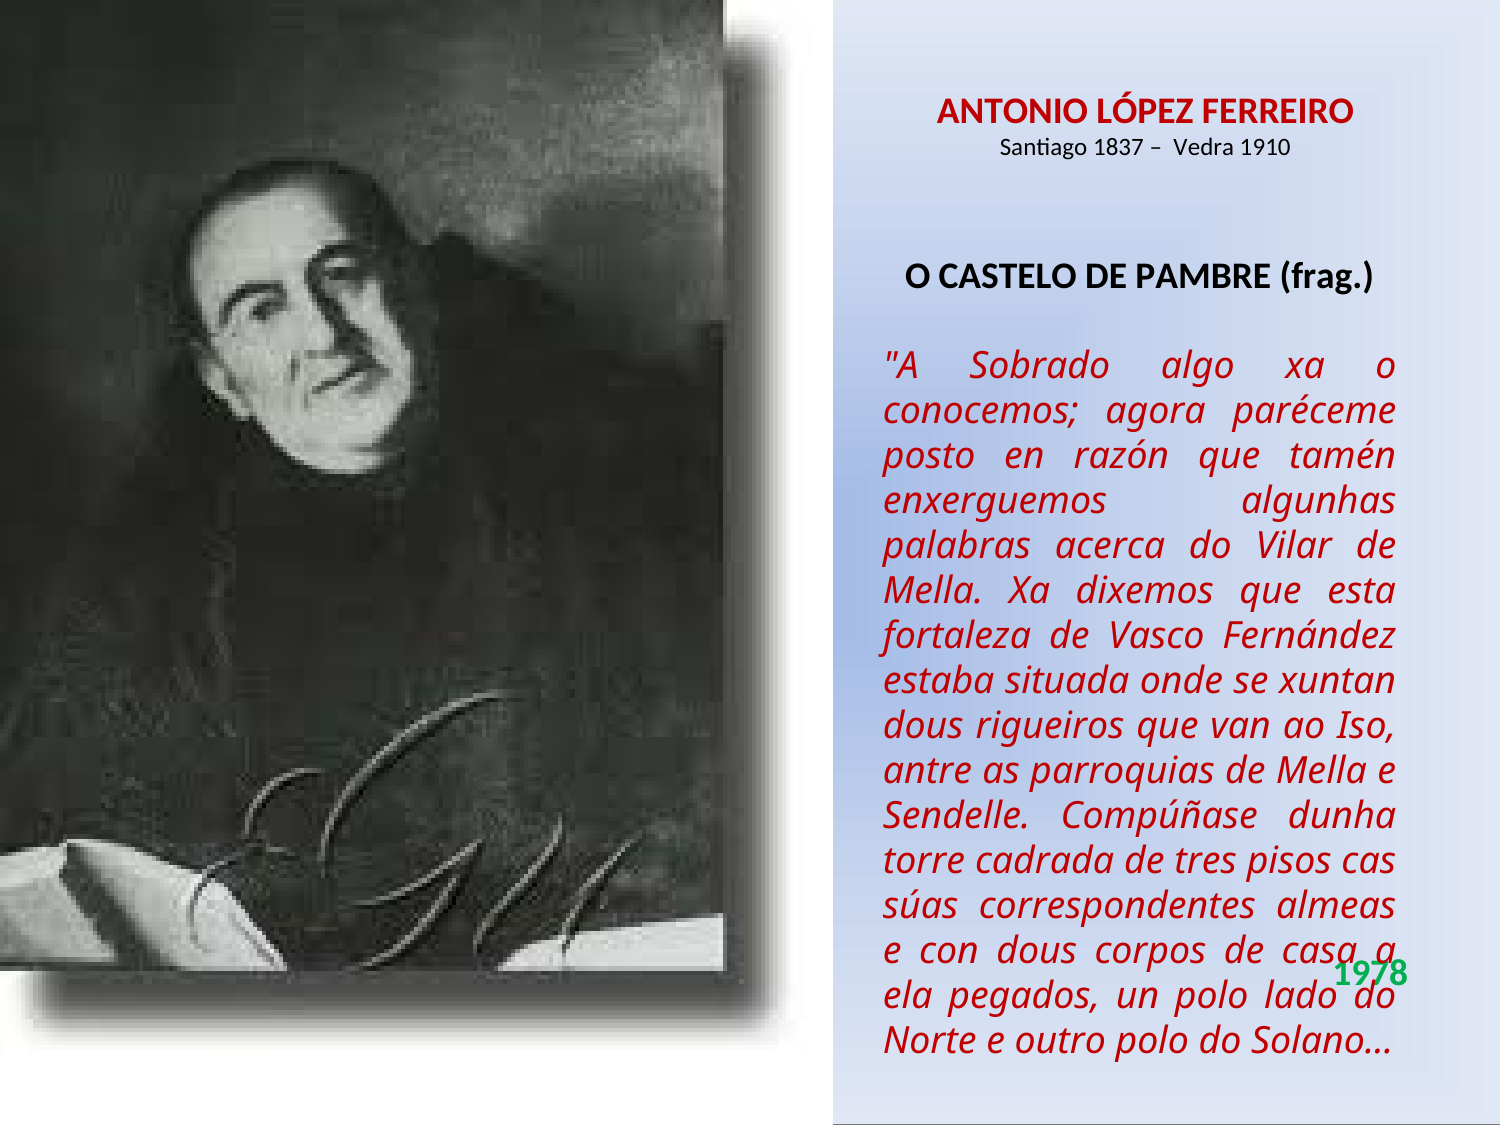

ANTONIO LÓPEZ FERREIRO
Santiago 1837 – Vedra 1910
O CASTELO DE PAMBRE (frag.)
"A Sobrado algo xa o conocemos; agora paréceme posto en razón que tamén enxerguemos algunhas palabras acerca do Vilar de Mella. Xa dixemos que esta fortaleza de Vasco Fernández estaba situada onde se xuntan dous rigueiros que van ao Iso, antre as parroquias de Mella e Sendelle. Compúñase dunha torre cadrada de tres pisos cas súas correspondentes almeas e con dous corpos de casa a ela pegados, un polo lado do Norte e outro polo do Solano...
1978